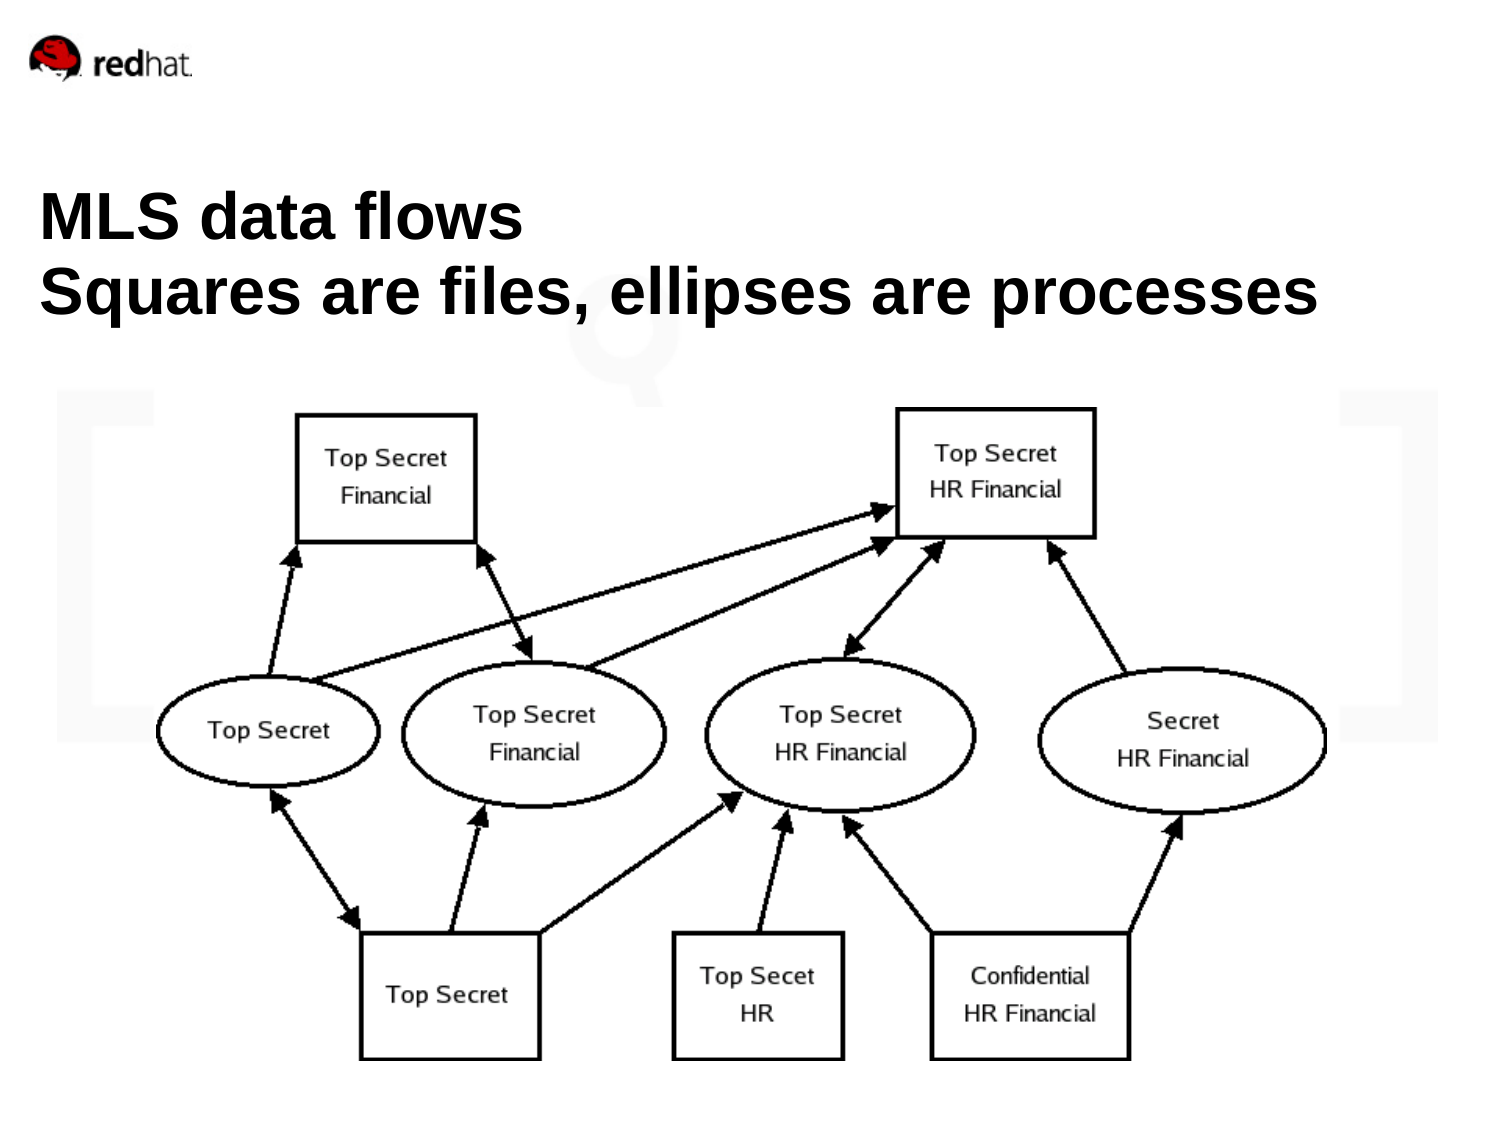

# MLS data flows Squares are files, ellipses are processes